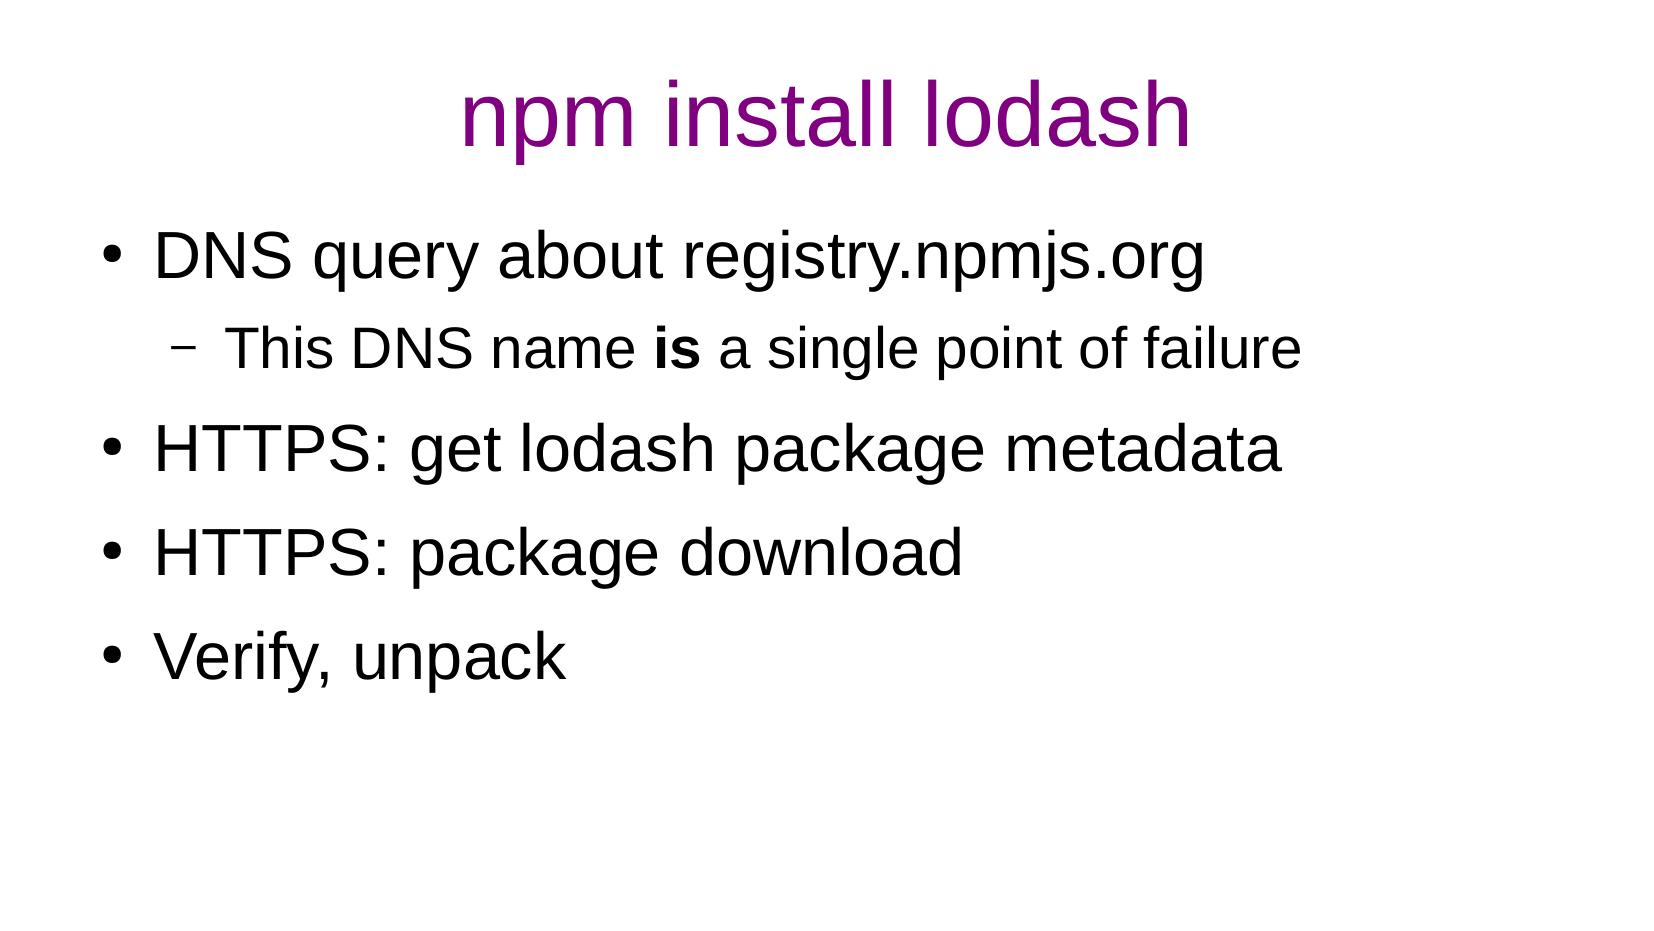

# npm install lodash
DNS query about registry.npmjs.org
This DNS name is a single point of failure
HTTPS: get lodash package metadata
HTTPS: package download
Verify, unpack